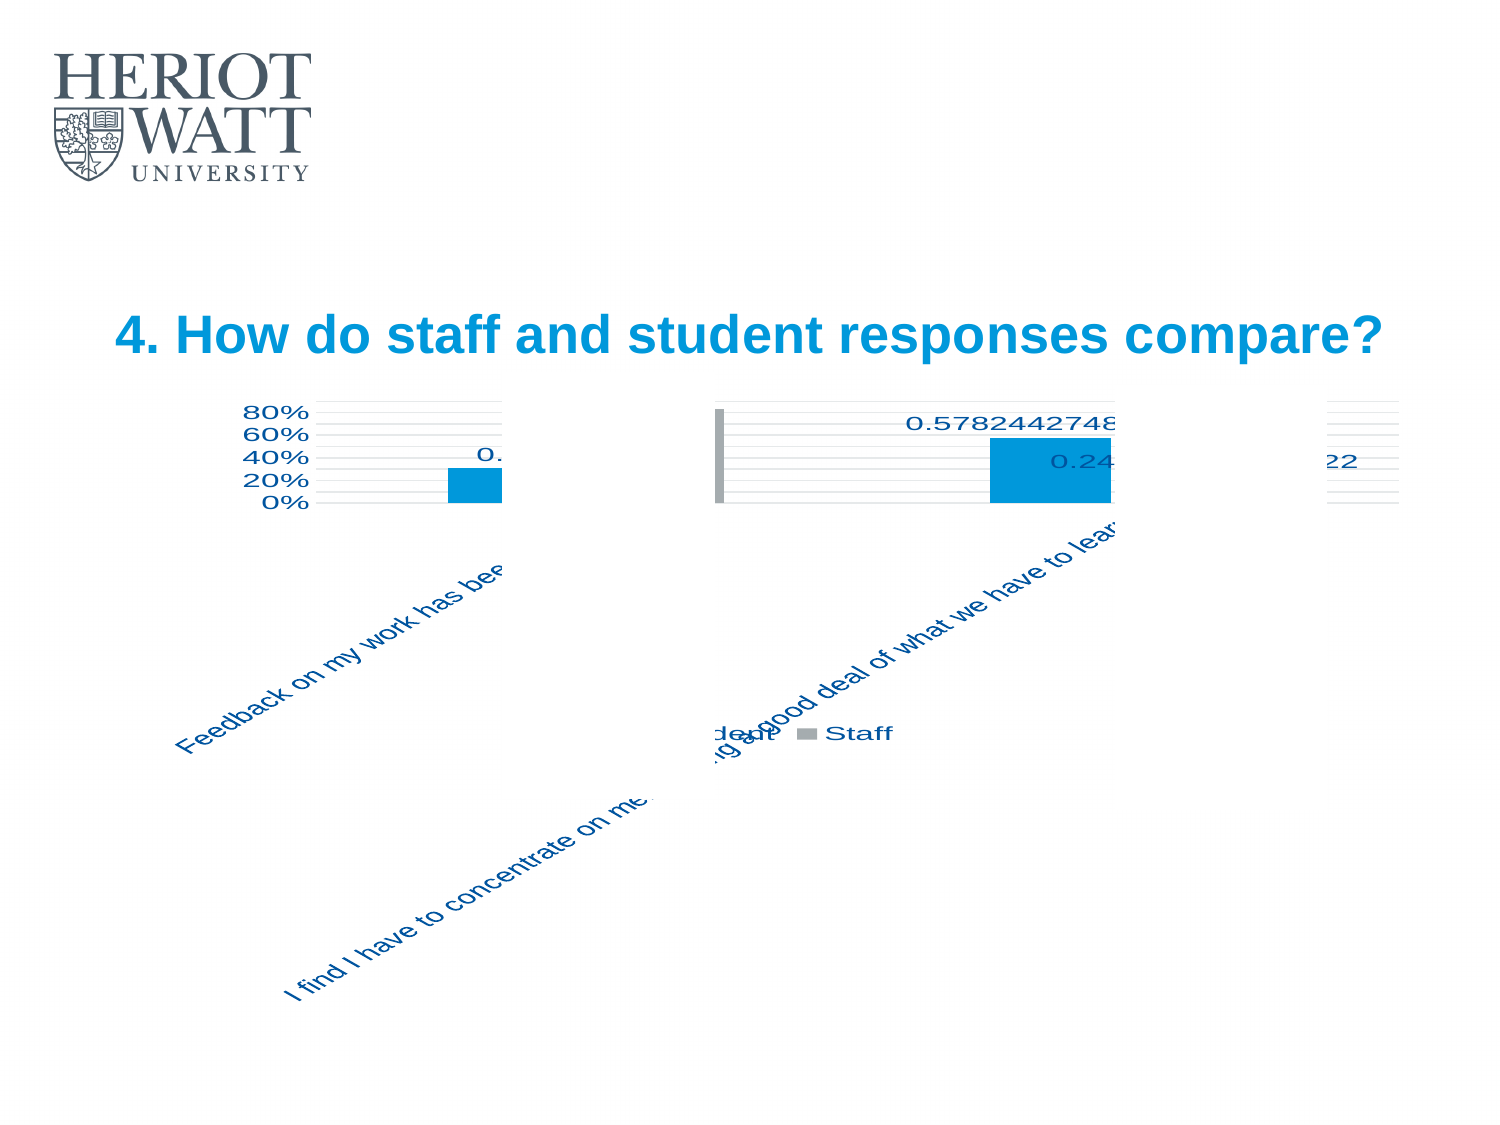

# 4. How do staff and student responses compare?
### Chart
| Category | Student | Staff |
|---|---|---|
| Feedback on my work has been timely | 0.31 | 0.83 |
| I find I have to concentrate on memorising a good deal of what we have to learn | 0.57824427480916 | 0.245810055865922 |